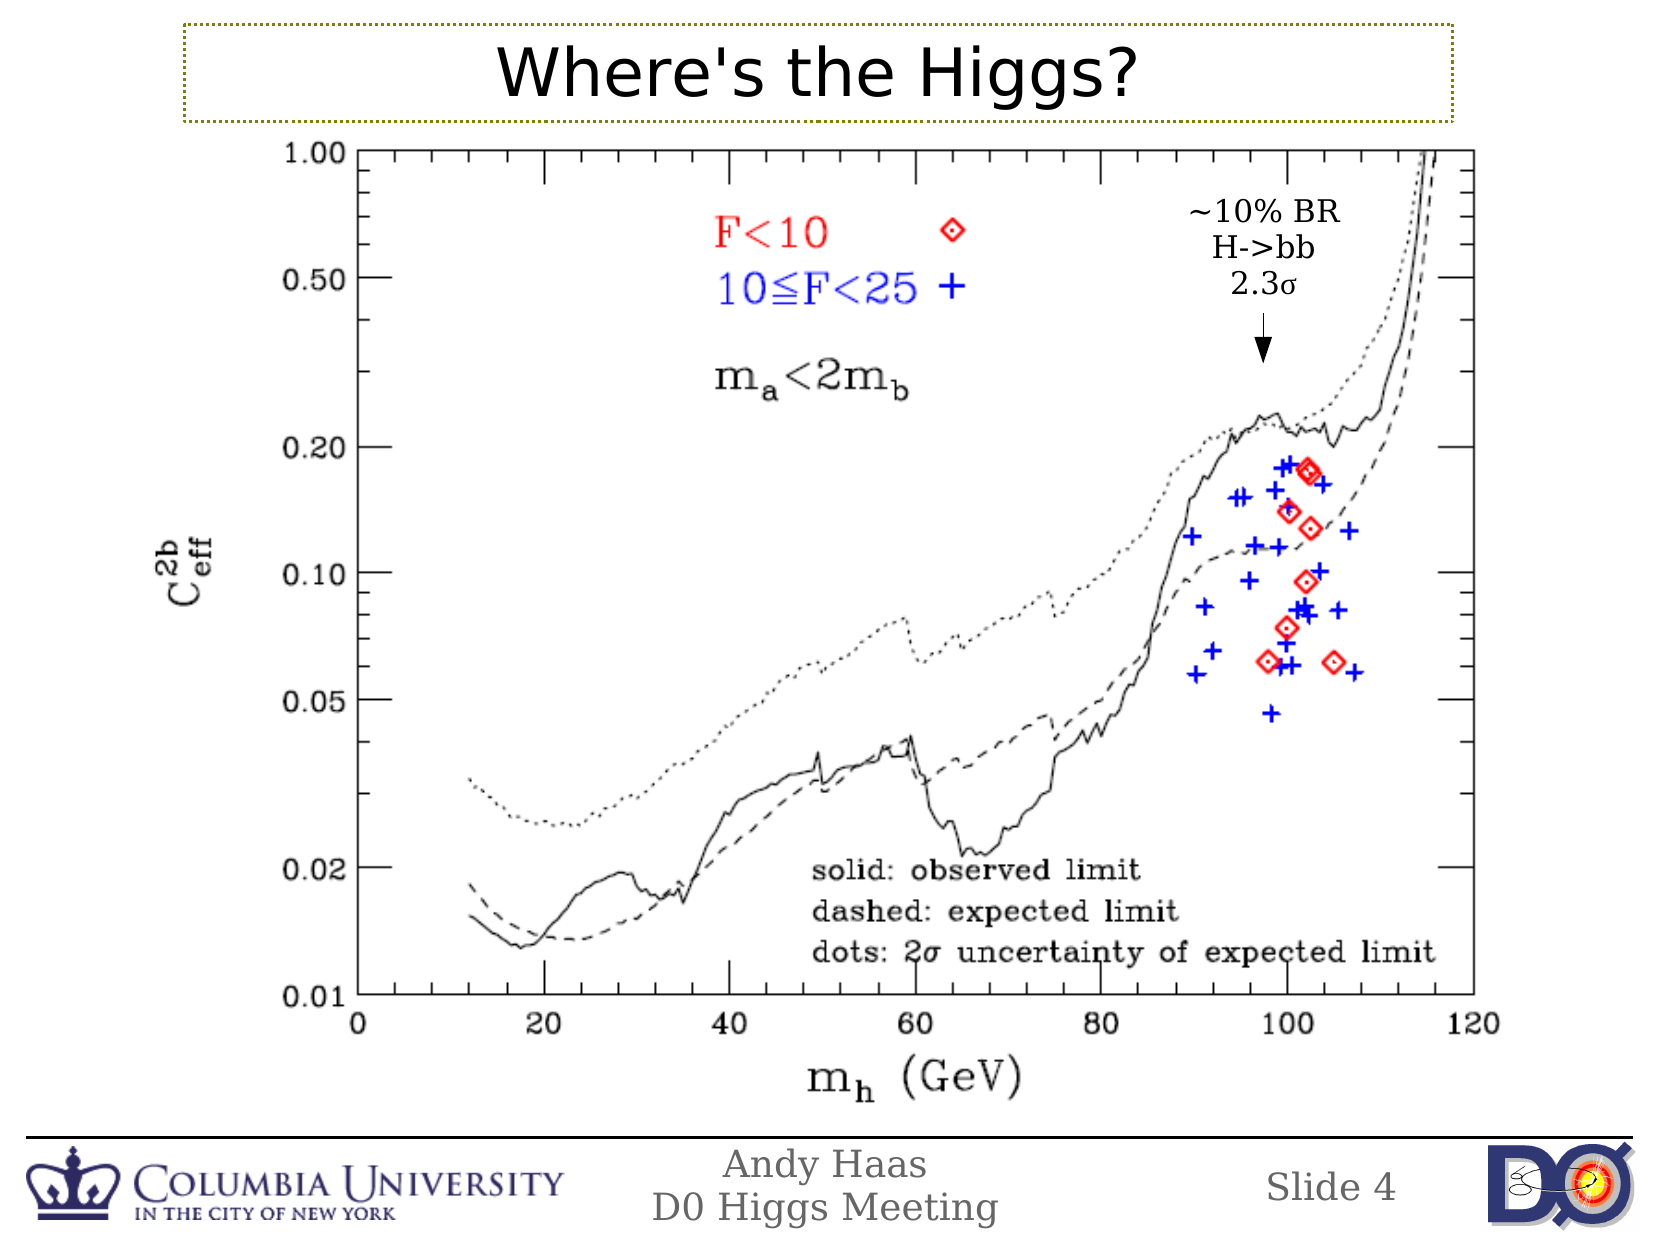

# Where's the Higgs?
~10% BR
H->bb
2.3σ